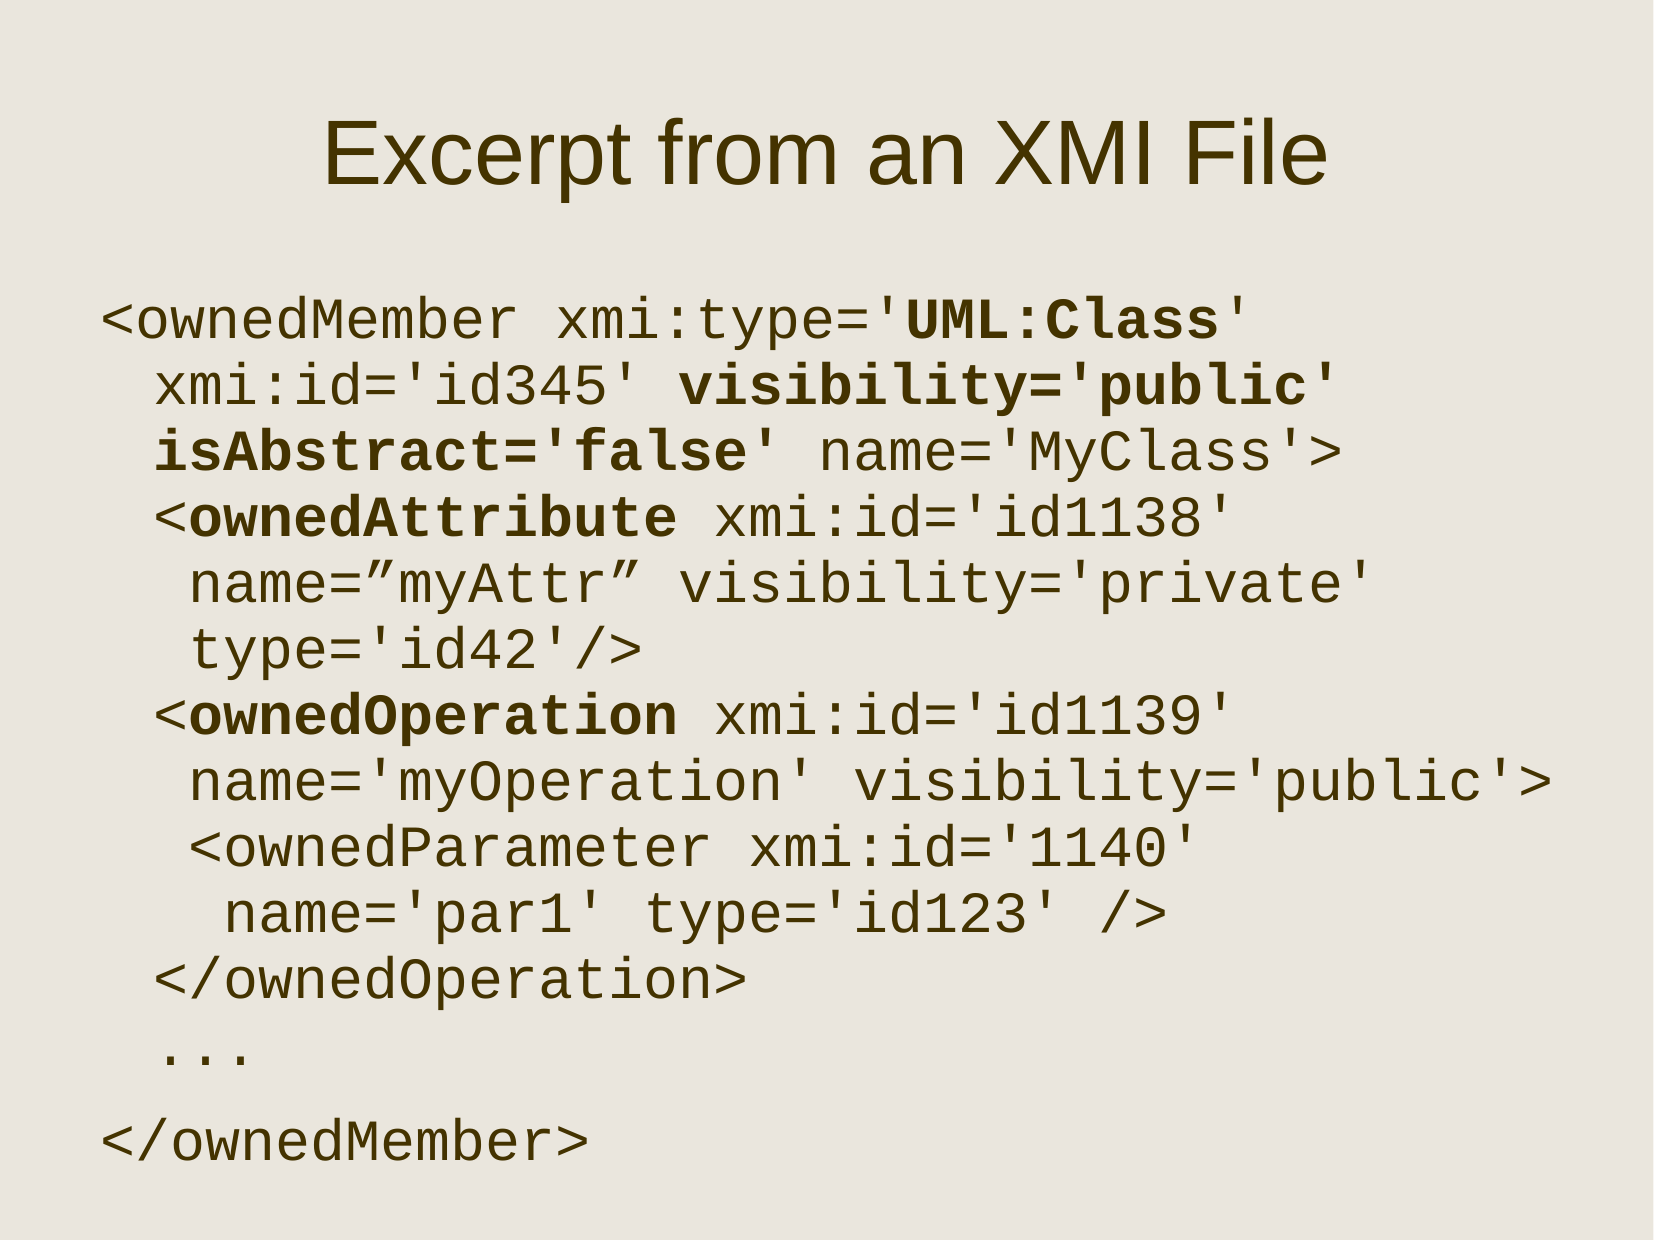

# Excerpt from an XMI File
<ownedMember xmi:type='UML:Class'
xmi:id='id345' visibility='public'
isAbstract='false' name='MyClass'>
<ownedAttribute xmi:id='id1138'
 name=”myAttr” visibility='private'
 type='id42'/>
<ownedOperation xmi:id='id1139'
 name='myOperation' visibility='public'>
 <ownedParameter xmi:id='1140'
 name='par1' type='id123' />
</ownedOperation>
...
</ownedMember>